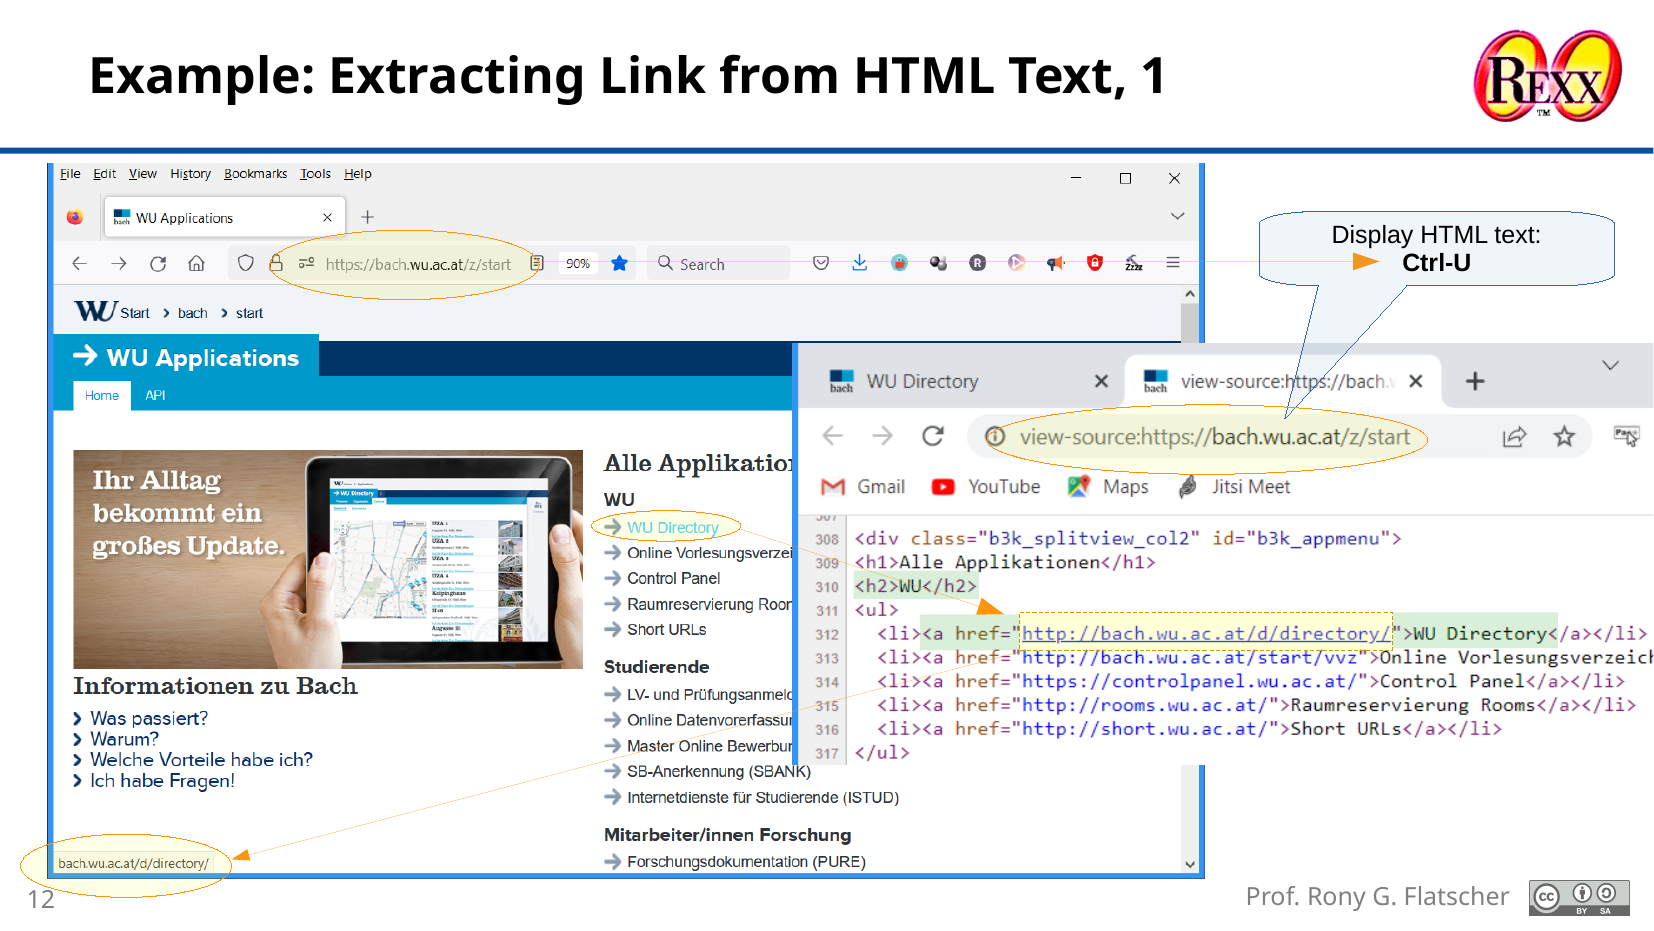

# Example: Extracting Link from HTML Text, 1
Display HTML text:
Ctrl-U